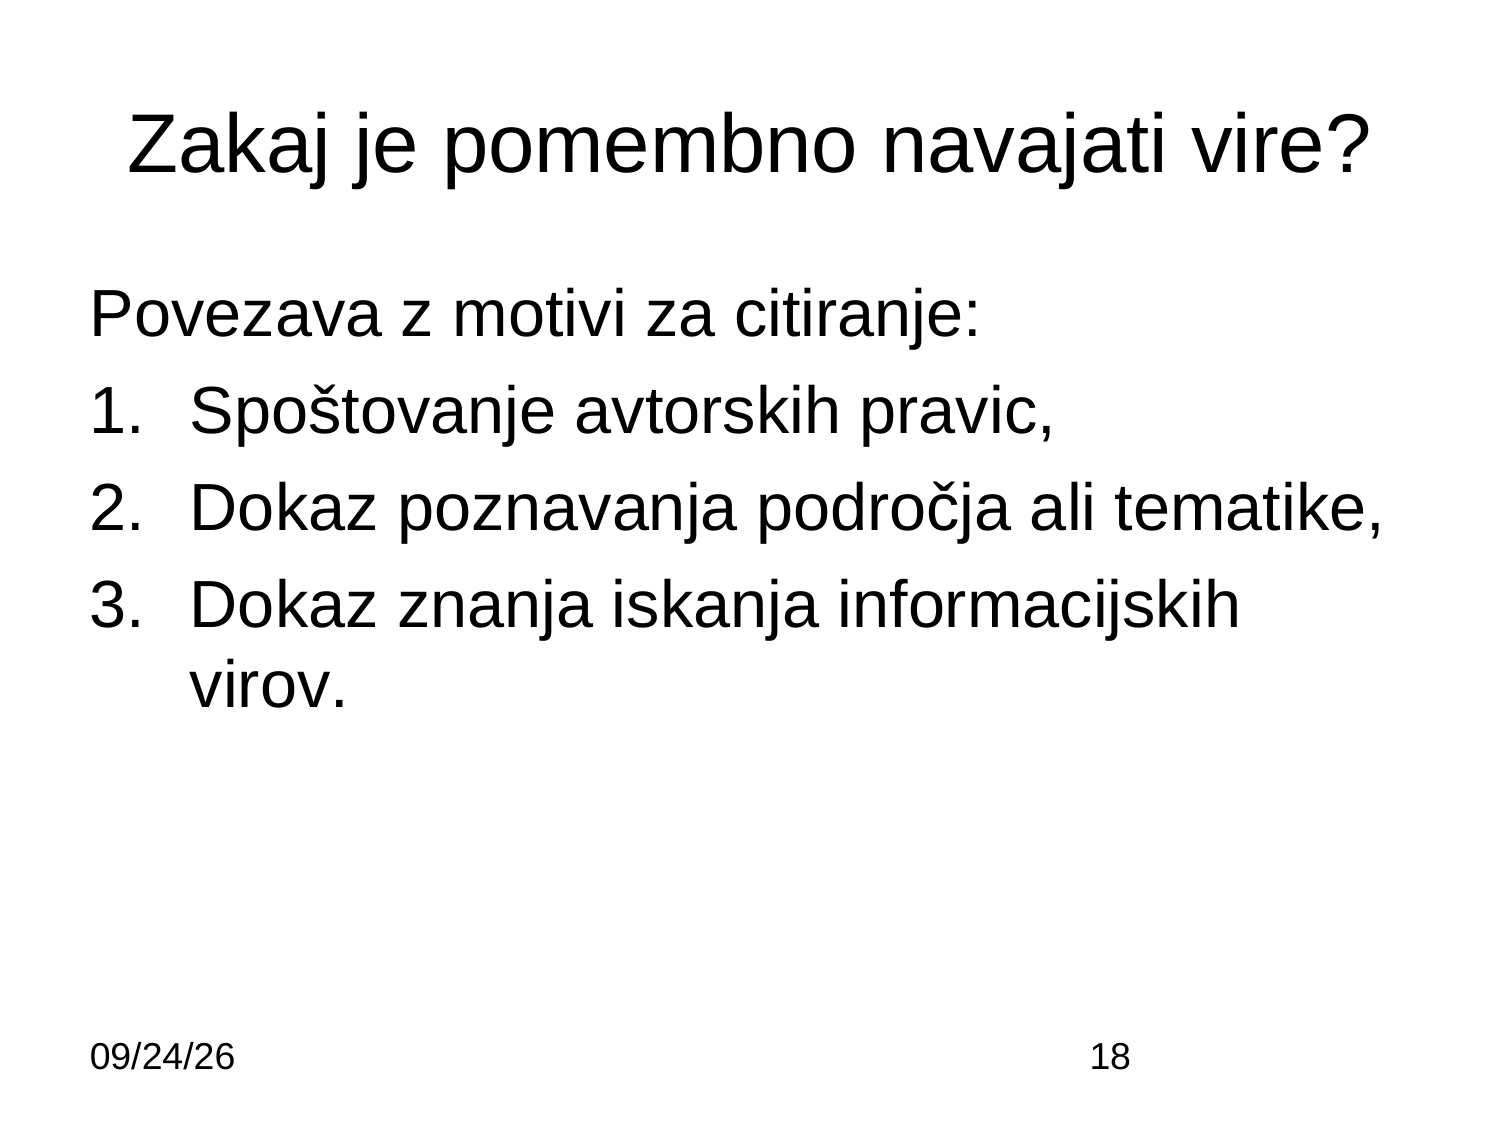

# Zakaj je pomembno navajati vire?
Povezava z motivi za citiranje:
Spoštovanje avtorskih pravic,
Dokaz poznavanja področja ali tematike,
Dokaz znanja iskanja informacijskih virov.
18